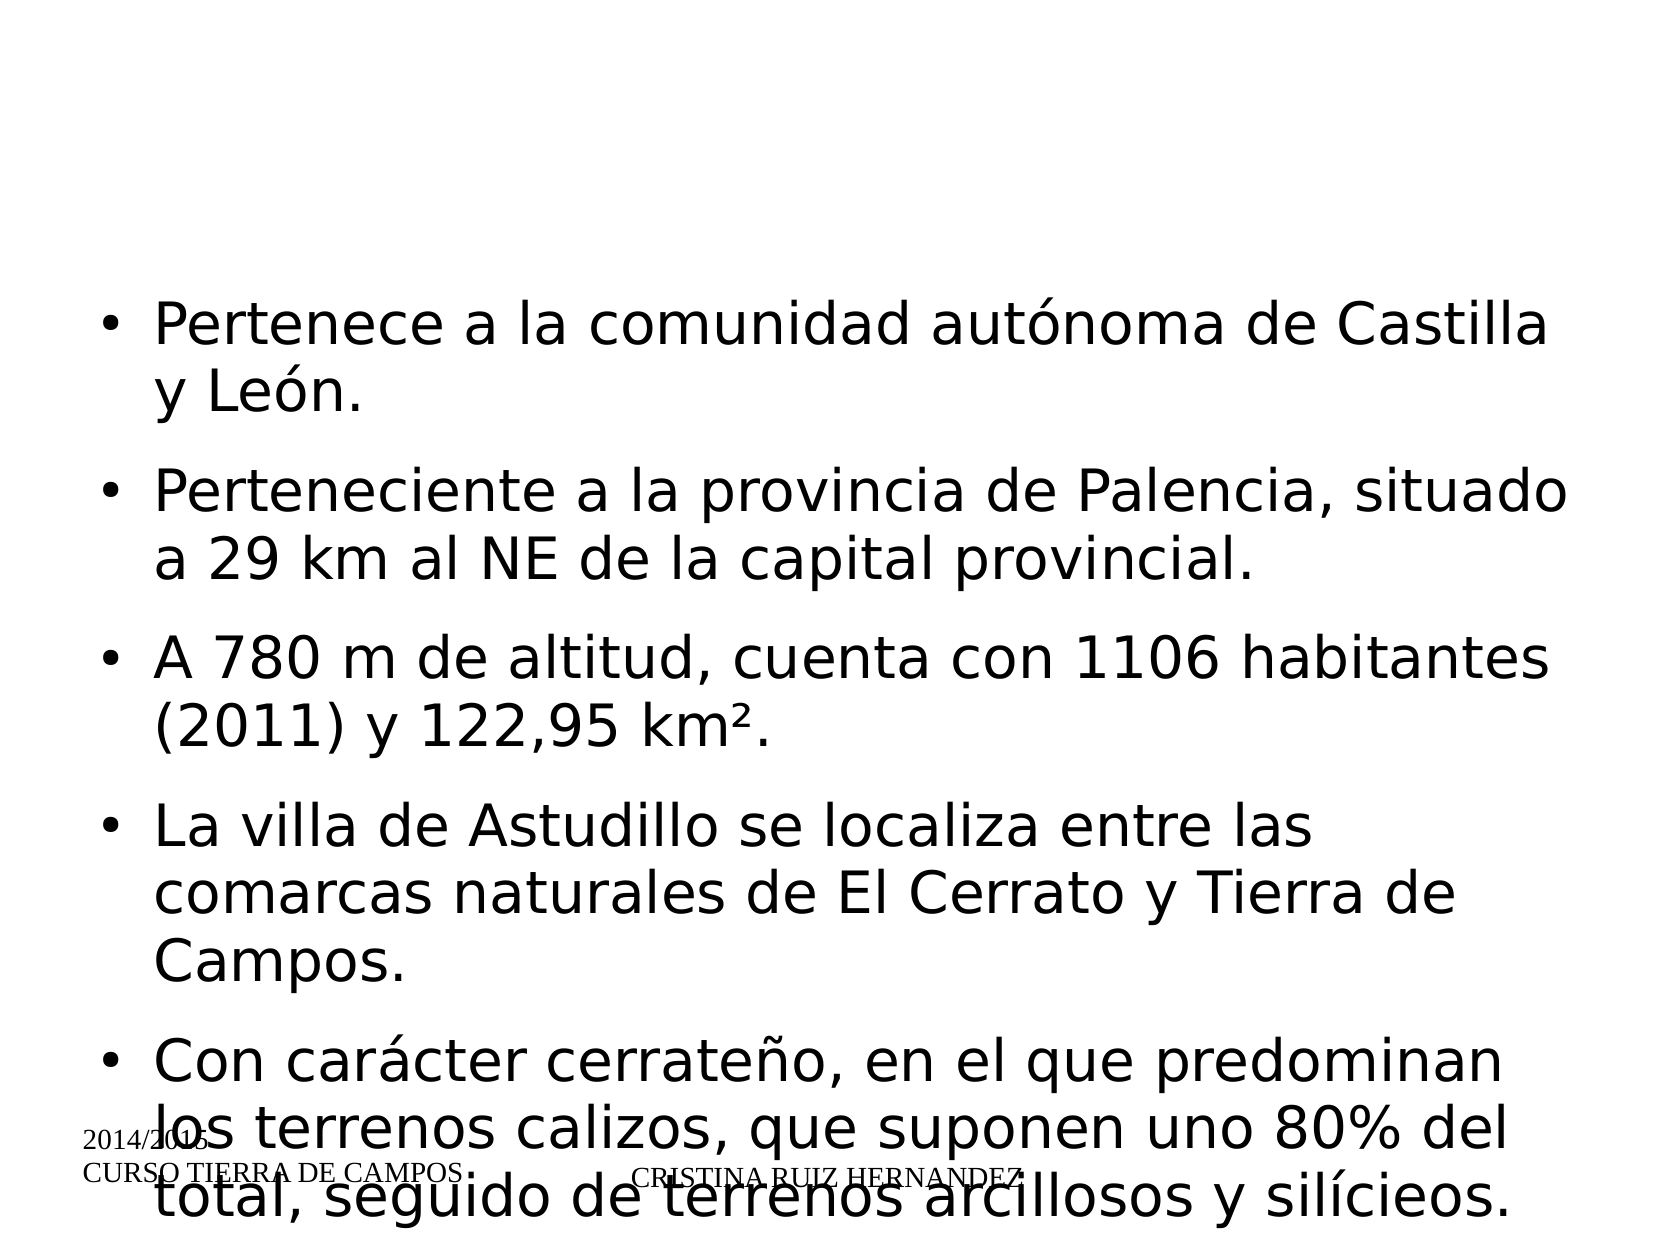

# DESCRIPCIÓN
Pertenece a la comunidad autónoma de Castilla y León.
Perteneciente a la provincia de Palencia, situado a 29 km al NE de la capital provincial.
A 780 m de altitud, cuenta con 1106 habitantes (2011) y 122,95 km².
La villa de Astudillo se localiza entre las comarcas naturales de El Cerrato y Tierra de Campos.
Con carácter cerrateño, en el que predominan los terrenos calizos, que suponen uno 80% del total, seguido de terrenos arcillosos y silícieos.